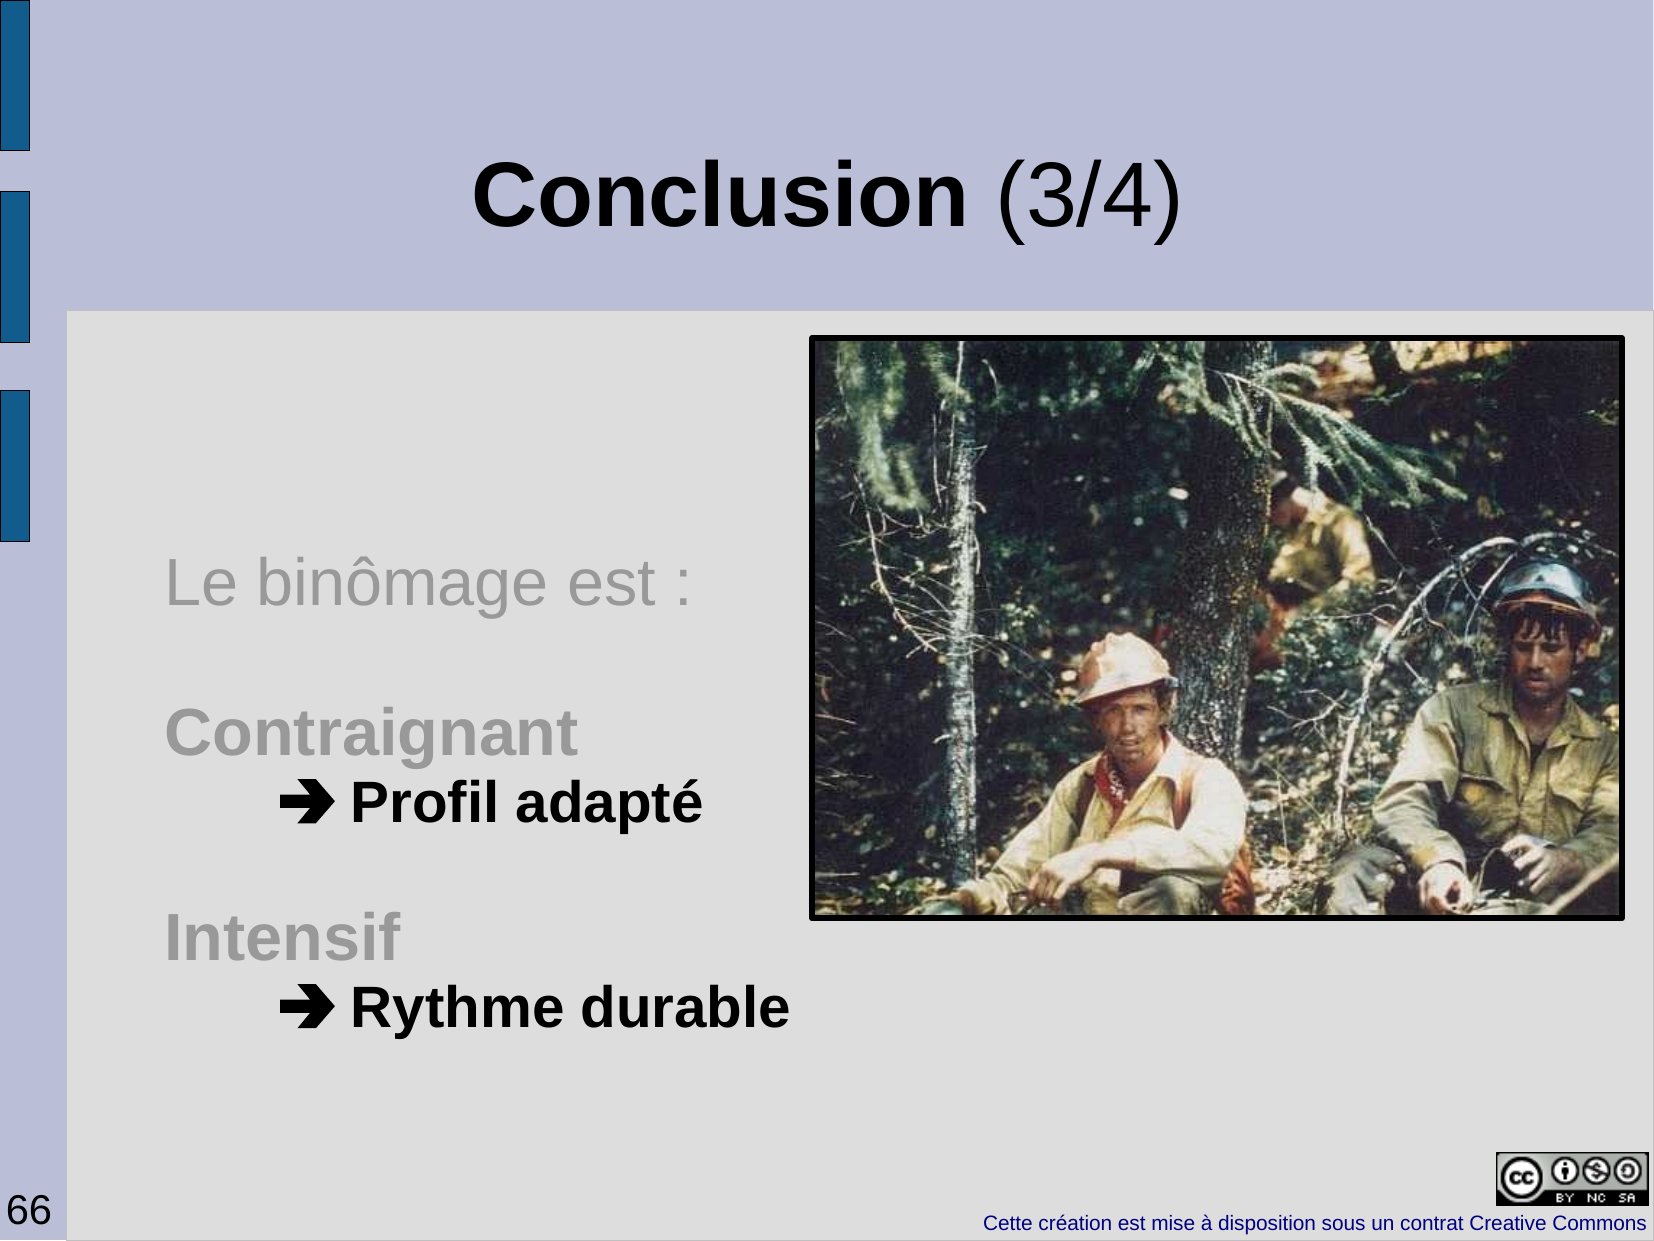

# Conclusion (3/4)
Le binômage est :
Contraignant
  Profil adapté
Intensif
  Rythme durable